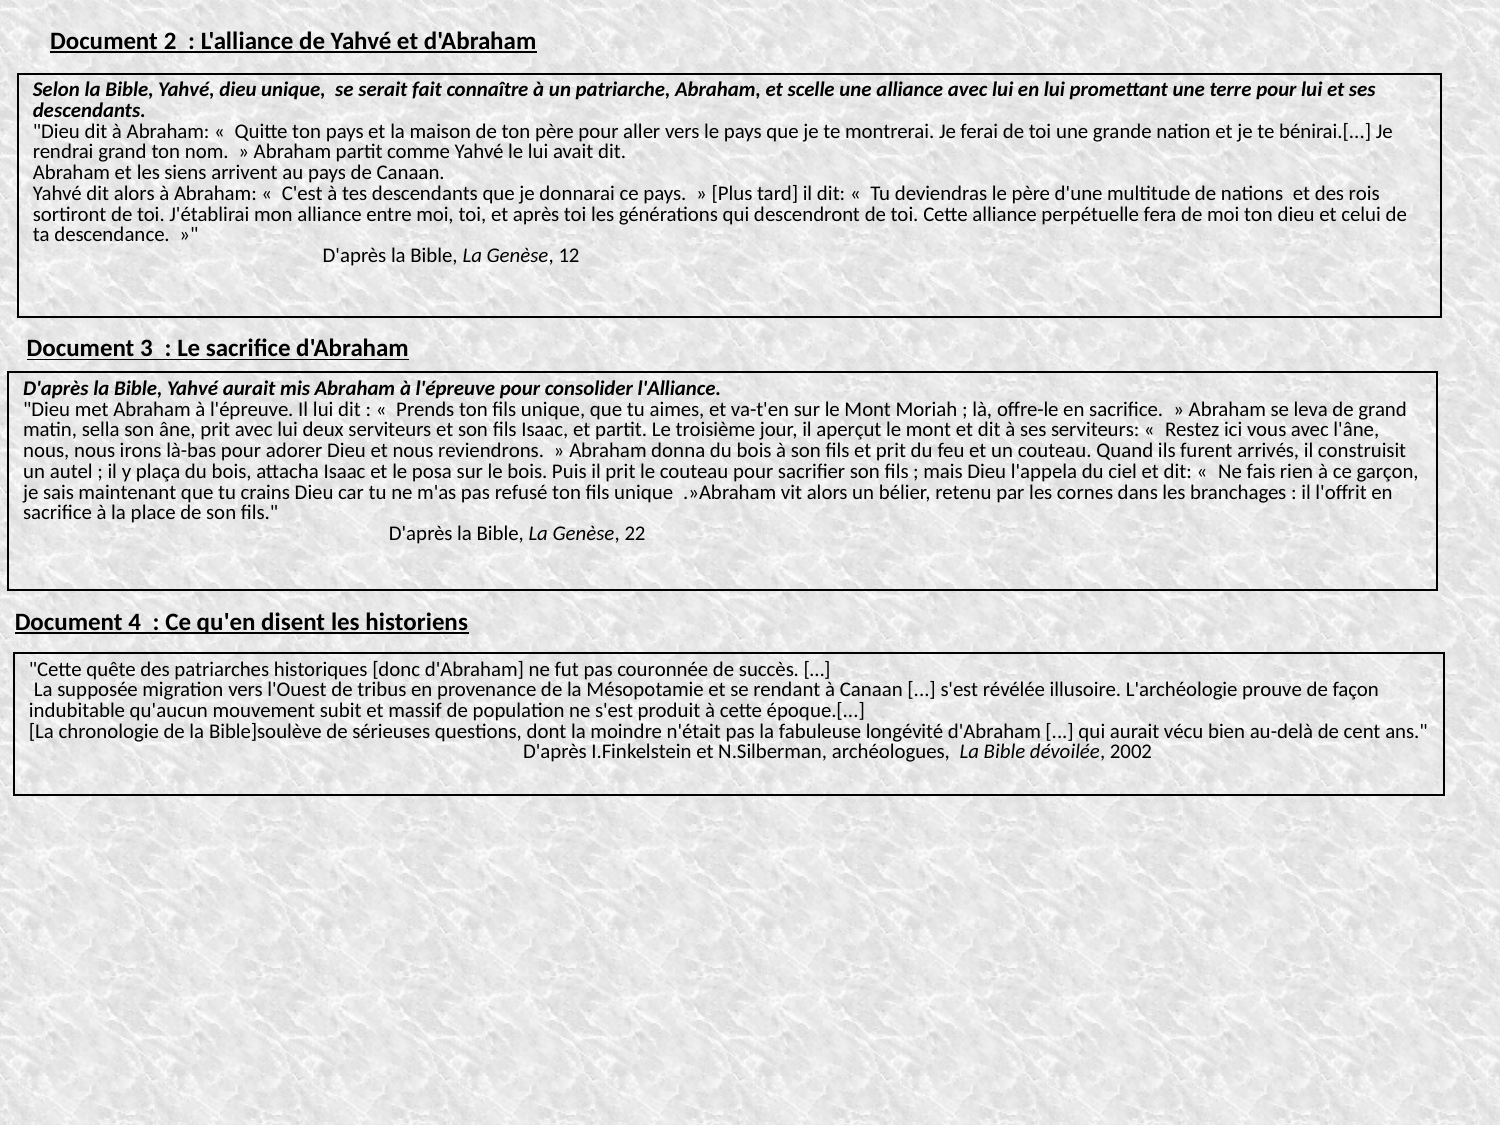

Document 2  : L'alliance de Yahvé et d'Abraham
| Selon la Bible, Yahvé, dieu unique, se serait fait connaître à un patriarche, Abraham, et scelle une alliance avec lui en lui promettant une terre pour lui et ses descendants. "Dieu dit à Abraham: «  Quitte ton pays et la maison de ton père pour aller vers le pays que je te montrerai. Je ferai de toi une grande nation et je te bénirai.[...] Je rendrai grand ton nom.  » Abraham partit comme Yahvé le lui avait dit. Abraham et les siens arrivent au pays de Canaan. Yahvé dit alors à Abraham: «  C'est à tes descendants que je donnarai ce pays.  » [Plus tard] il dit: «  Tu deviendras le père d'une multitude de nations  et des rois sortiront de toi. J'établirai mon alliance entre moi, toi, et après toi les générations qui descendront de toi. Cette alliance perpétuelle fera de moi ton dieu et celui de ta descendance.  »" D'après la Bible, La Genèse, 12 |
| --- |
Document 3  : Le sacrifice d'Abraham
| D'après la Bible, Yahvé aurait mis Abraham à l'épreuve pour consolider l'Alliance. "Dieu met Abraham à l'épreuve. Il lui dit : «  Prends ton fils unique, que tu aimes, et va-t'en sur le Mont Moriah ; là, offre-le en sacrifice.  » Abraham se leva de grand matin, sella son âne, prit avec lui deux serviteurs et son fils Isaac, et partit. Le troisième jour, il aperçut le mont et dit à ses serviteurs: «  Restez ici vous avec l'âne, nous, nous irons là-bas pour adorer Dieu et nous reviendrons.  » Abraham donna du bois à son fils et prit du feu et un couteau. Quand ils furent arrivés, il construisit un autel ; il y plaça du bois, attacha Isaac et le posa sur le bois. Puis il prit le couteau pour sacrifier son fils ; mais Dieu l'appela du ciel et dit: «  Ne fais rien à ce garçon, je sais maintenant que tu crains Dieu car tu ne m'as pas refusé ton fils unique  .»Abraham vit alors un bélier, retenu par les cornes dans les branchages : il l'offrit en sacrifice à la place de son fils." D'après la Bible, La Genèse, 22 |
| --- |
Document 4  : Ce qu'en disent les historiens
| "Cette quête des patriarches historiques [donc d'Abraham] ne fut pas couronnée de succès. […] La supposée migration vers l'Ouest de tribus en provenance de la Mésopotamie et se rendant à Canaan [...] s'est révélée illusoire. L'archéologie prouve de façon indubitable qu'aucun mouvement subit et massif de population ne s'est produit à cette époque.[...] [La chronologie de la Bible]soulève de sérieuses questions, dont la moindre n'était pas la fabuleuse longévité d'Abraham [...] qui aurait vécu bien au-delà de cent ans." D'après I.Finkelstein et N.Silberman, archéologues, La Bible dévoilée, 2002 |
| --- |